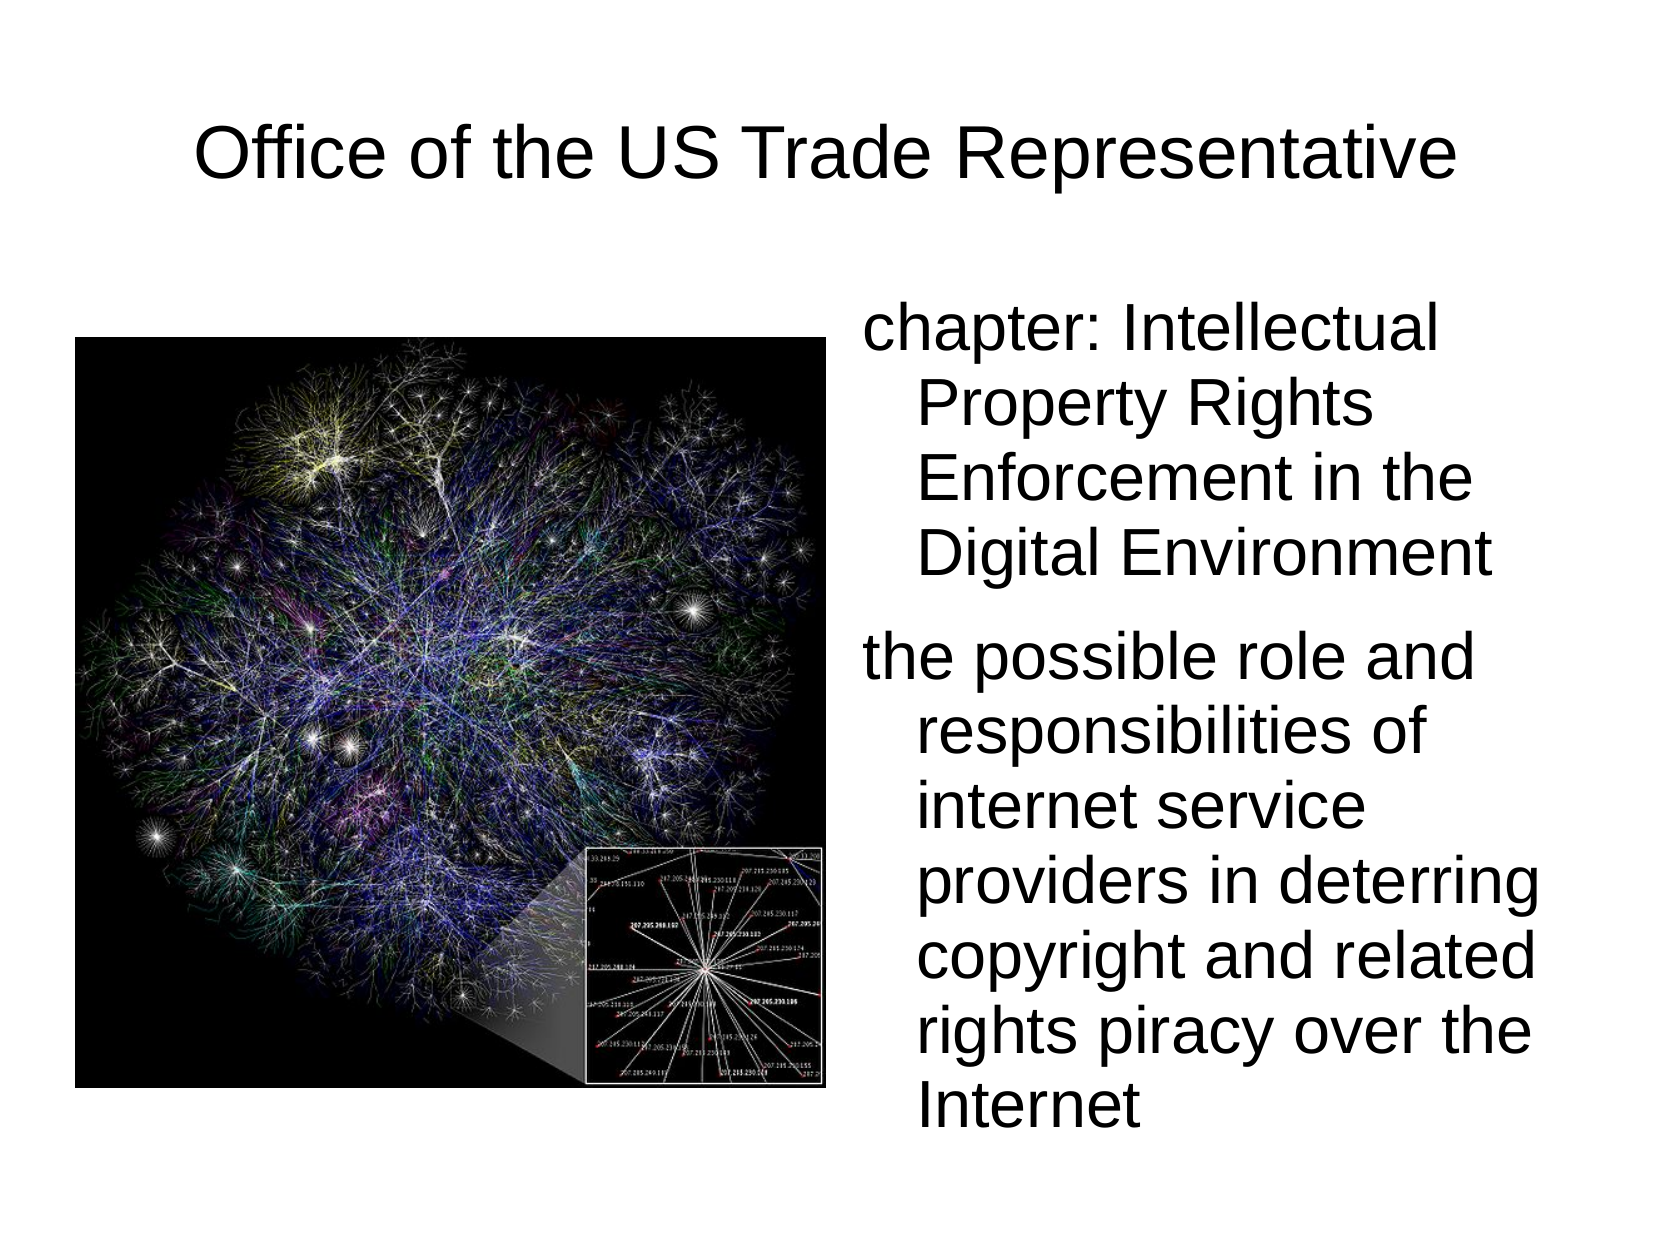

# Office of the US Trade Representative
chapter: Intellectual Property Rights Enforcement in the Digital Environment
the possible role and responsibilities of internet service providers in deterring copyright and related rights piracy over the Internet